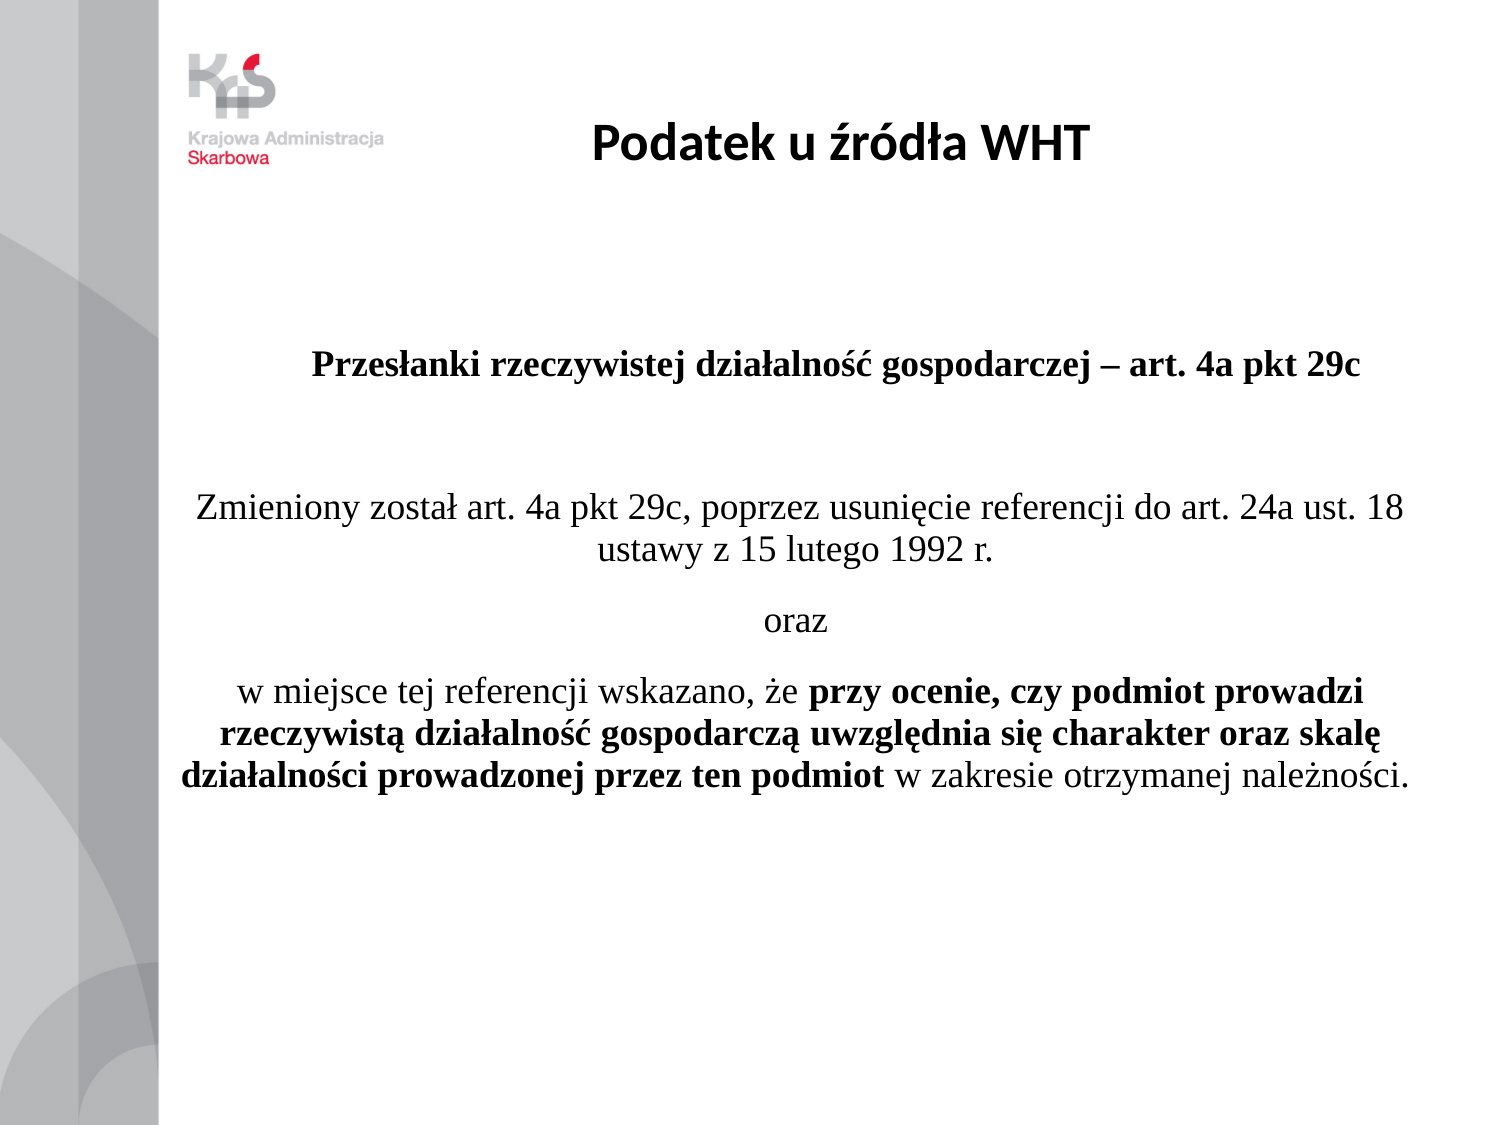

# Podatek u źródła WHT
Przesłanki rzeczywistej działalność gospodarczej – art. 4a pkt 29c
Zmieniony został art. 4a pkt 29c, poprzez usunięcie referencji do art. 24a ust. 18 ustawy z 15 lutego 1992 r.
oraz
w miejsce tej referencji wskazano, że przy ocenie, czy podmiot prowadzi rzeczywistą działalność gospodarczą uwzględnia się charakter oraz skalę działalności prowadzonej przez ten podmiot w zakresie otrzymanej należności.